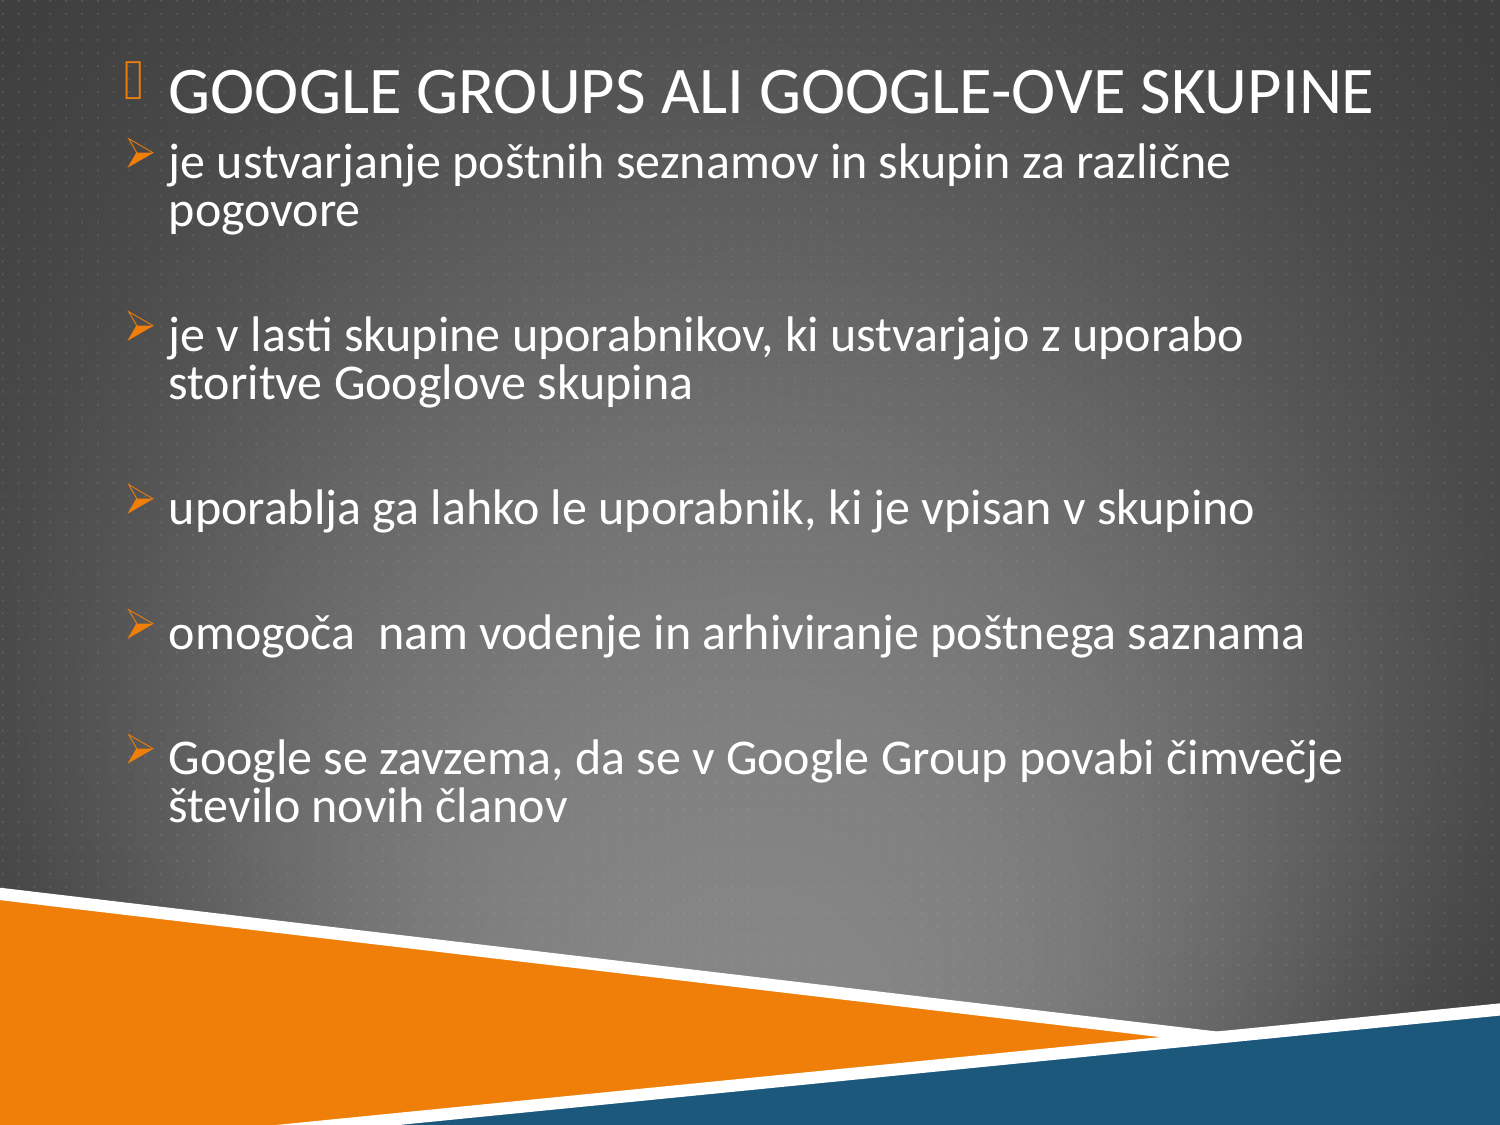

# GOOGLE GROUPS ALI GOOGLE-OVE SKUPINE
je ustvarjanje poštnih seznamov in skupin za različne pogovore
je v lasti skupine uporabnikov, ki ustvarjajo z uporabo storitve Googlove skupina
uporablja ga lahko le uporabnik, ki je vpisan v skupino
omogoča nam vodenje in arhiviranje poštnega saznama
Google se zavzema, da se v Google Group povabi čimvečje število novih članov